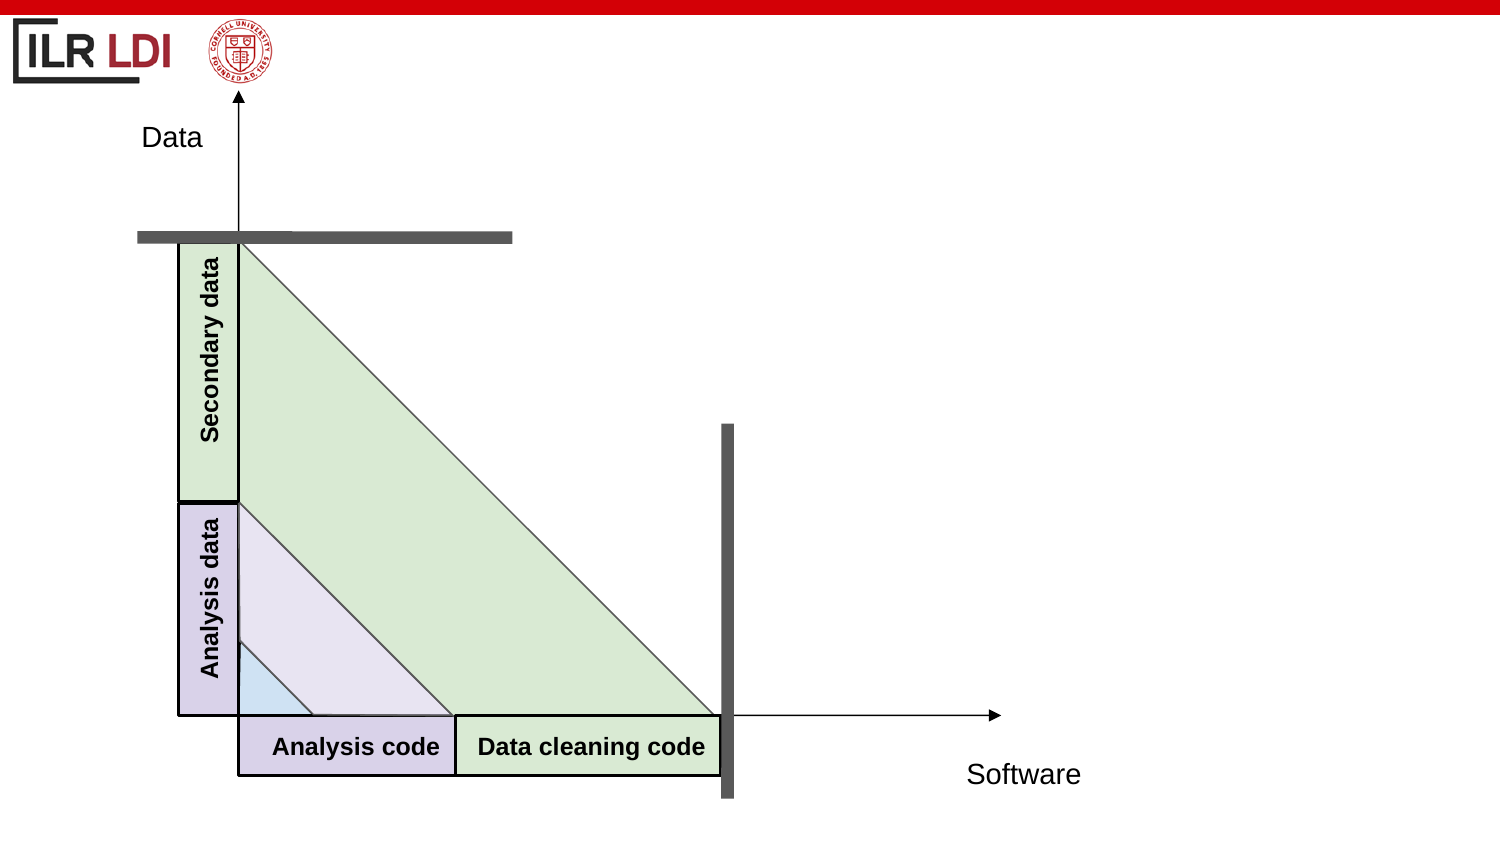

Data
Secondary data
Analysis data
Analysis code
Data cleaning code
Software